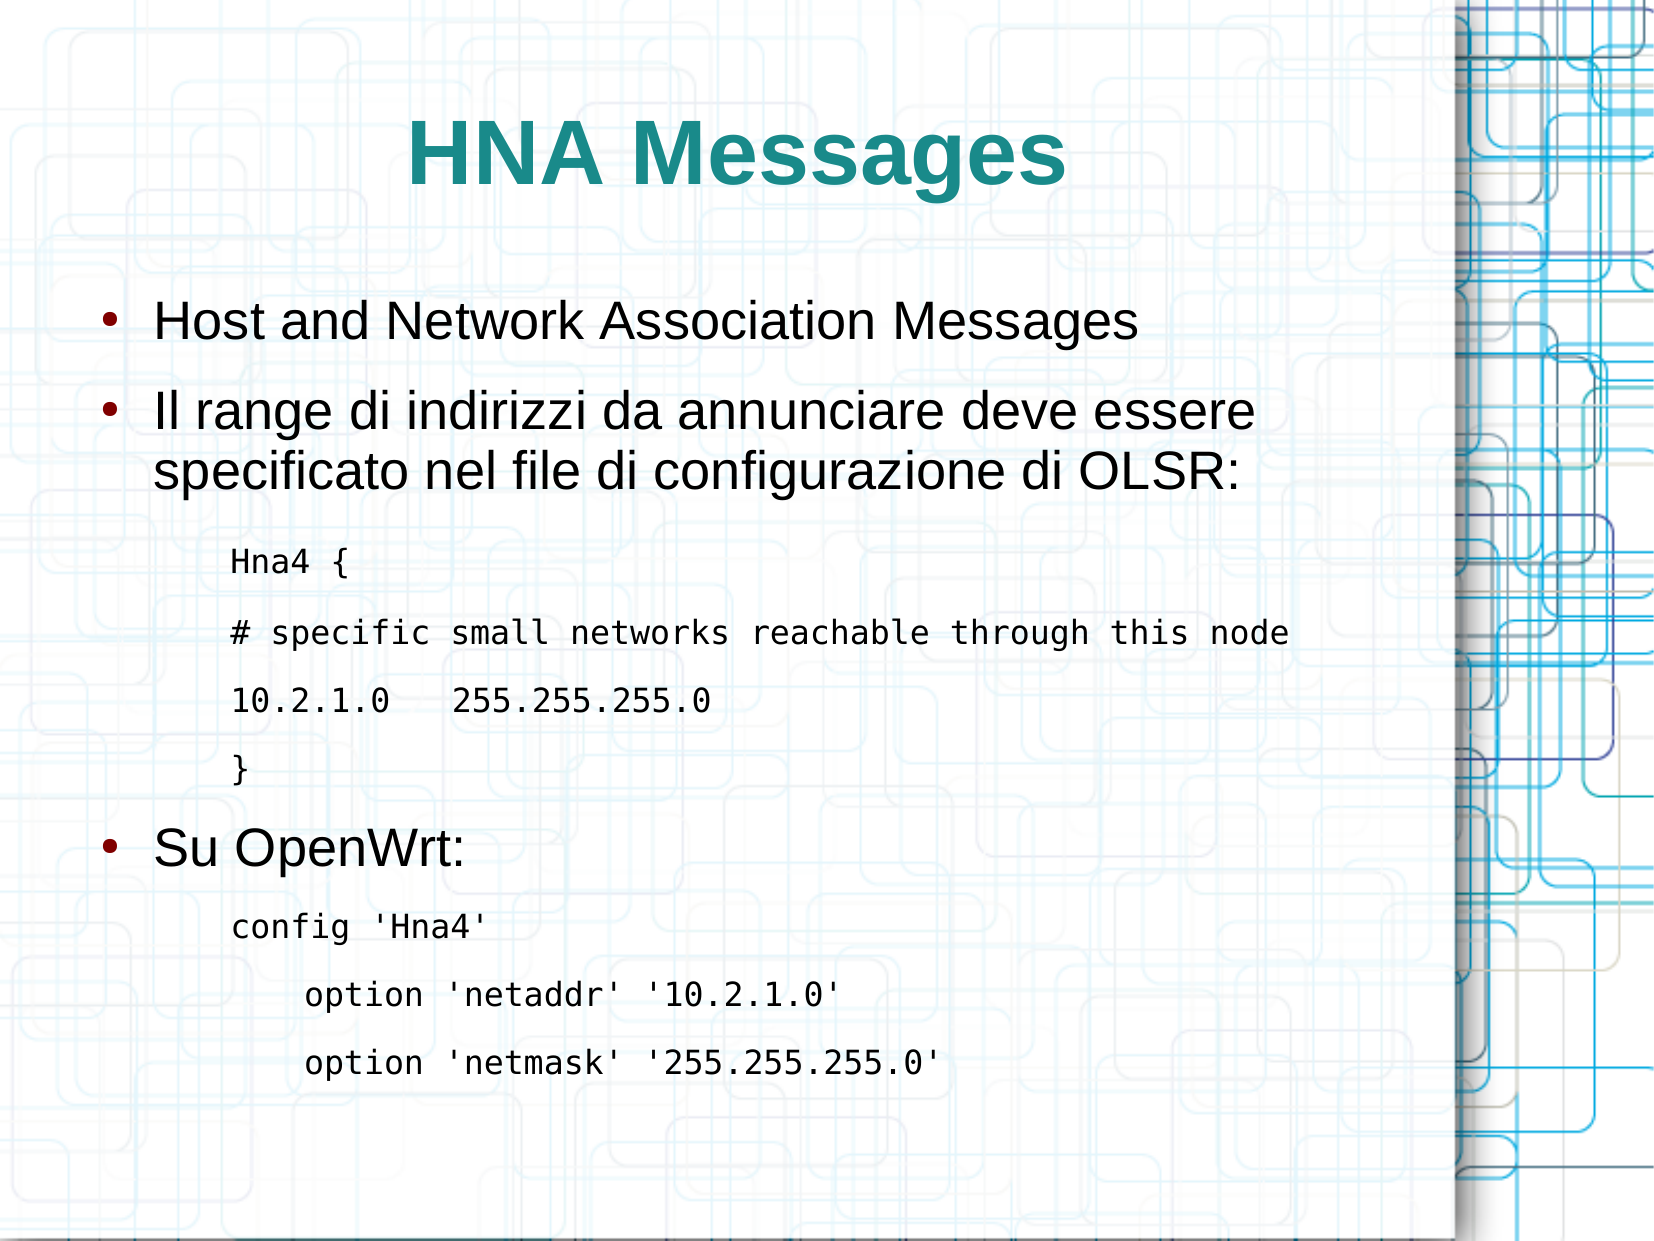

# HNA Messages
Host and Network Association Messages
Il range di indirizzi da annunciare deve essere specificato nel file di configurazione di OLSR:
 		Hna4 {
 		# specific small networks reachable through this node
 		10.2.1.0	255.255.255.0
 		}
Su OpenWrt:
 		config 'Hna4'
 			option 'netaddr' '10.2.1.0'
 			option 'netmask' '255.255.255.0'